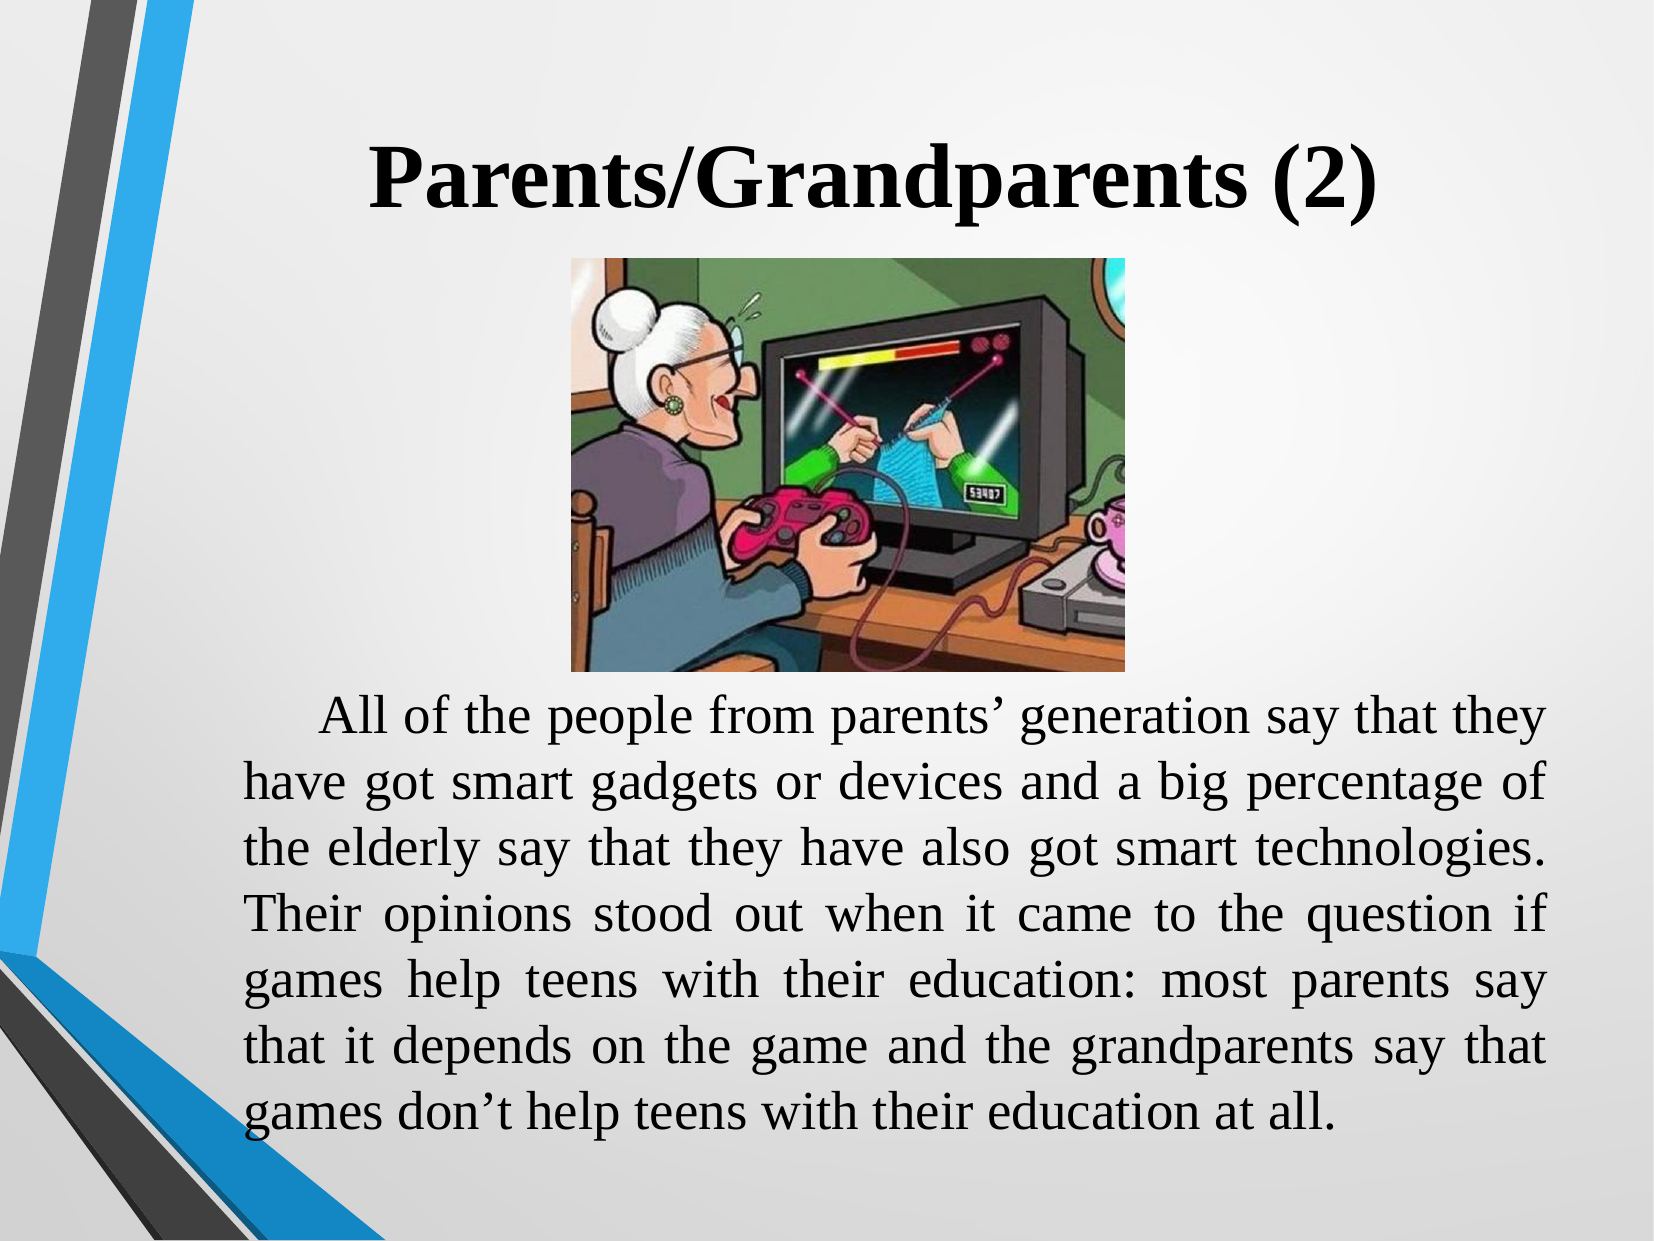

# Parents/Grandparents (2)
	All of the people from parents’ generation say that they have got smart gadgets or devices and a big percentage of the elderly say that they have also got smart technologies. Their opinions stood out when it came to the question if games help teens with their education: most parents say that it depends on the game and the grandparents say that games don’t help teens with their education at all.